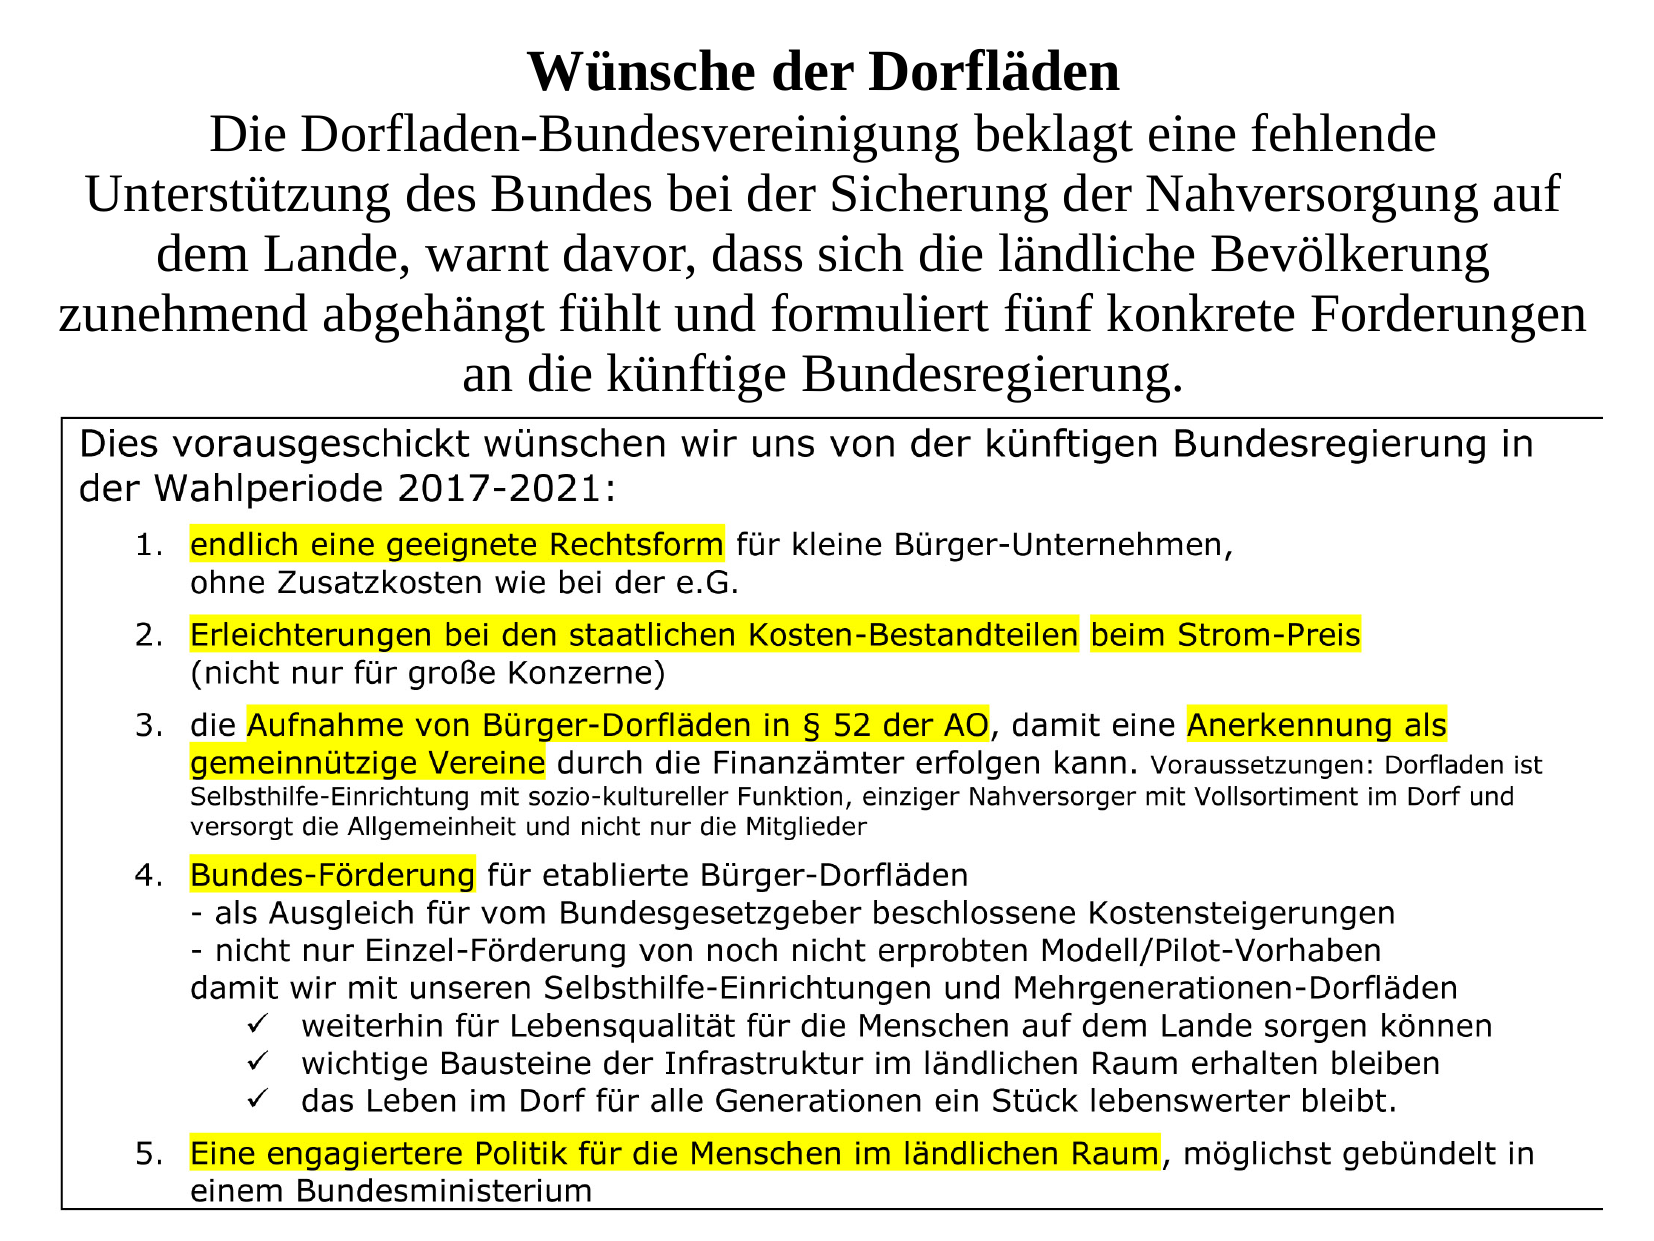

Wünsche der Dorfläden
Die Dorfladen-Bundesvereinigung beklagt eine fehlende Unterstützung des Bundes bei der Sicherung der Nahversorgung auf dem Lande, warnt davor, dass sich die ländliche Bevölkerung zunehmend abgehängt fühlt und formuliert fünf konkrete Forderungen an die künftige Bundesregierung.